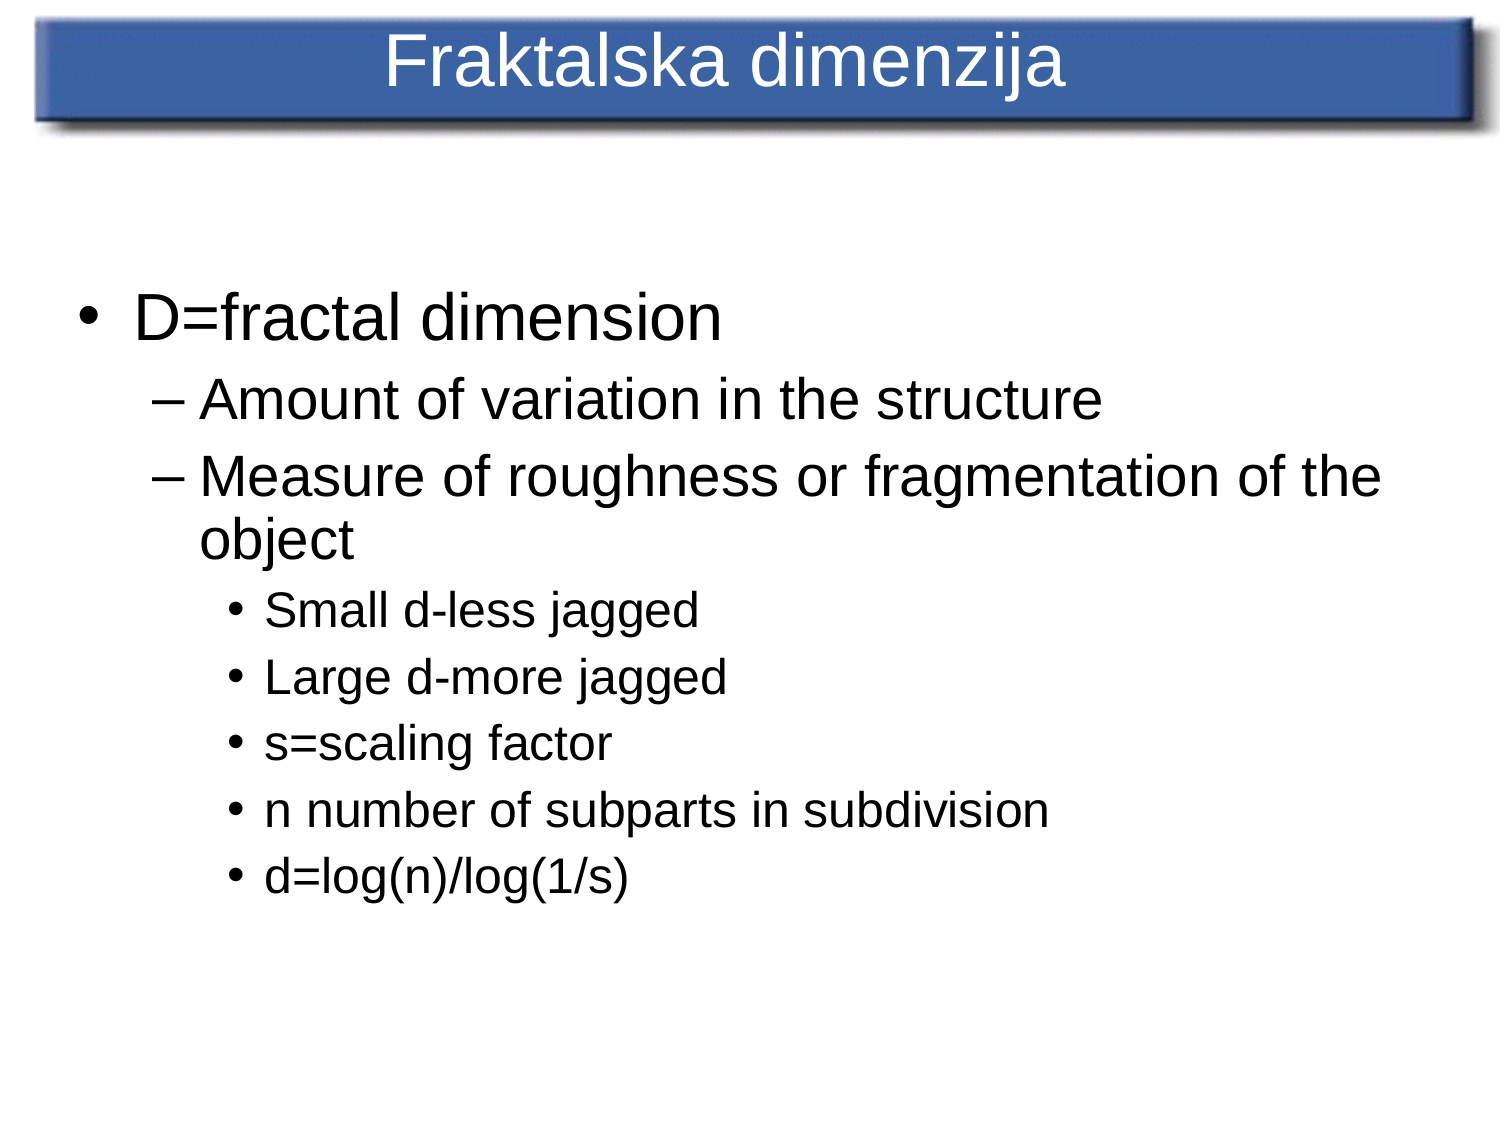

# Fraktalska dimenzija
D=fractal dimension
Amount of variation in the structure
Measure of roughness or fragmentation of the object
Small d-less jagged
Large d-more jagged
s=scaling factor
n number of subparts in subdivision
d=log(n)/log(1/s)